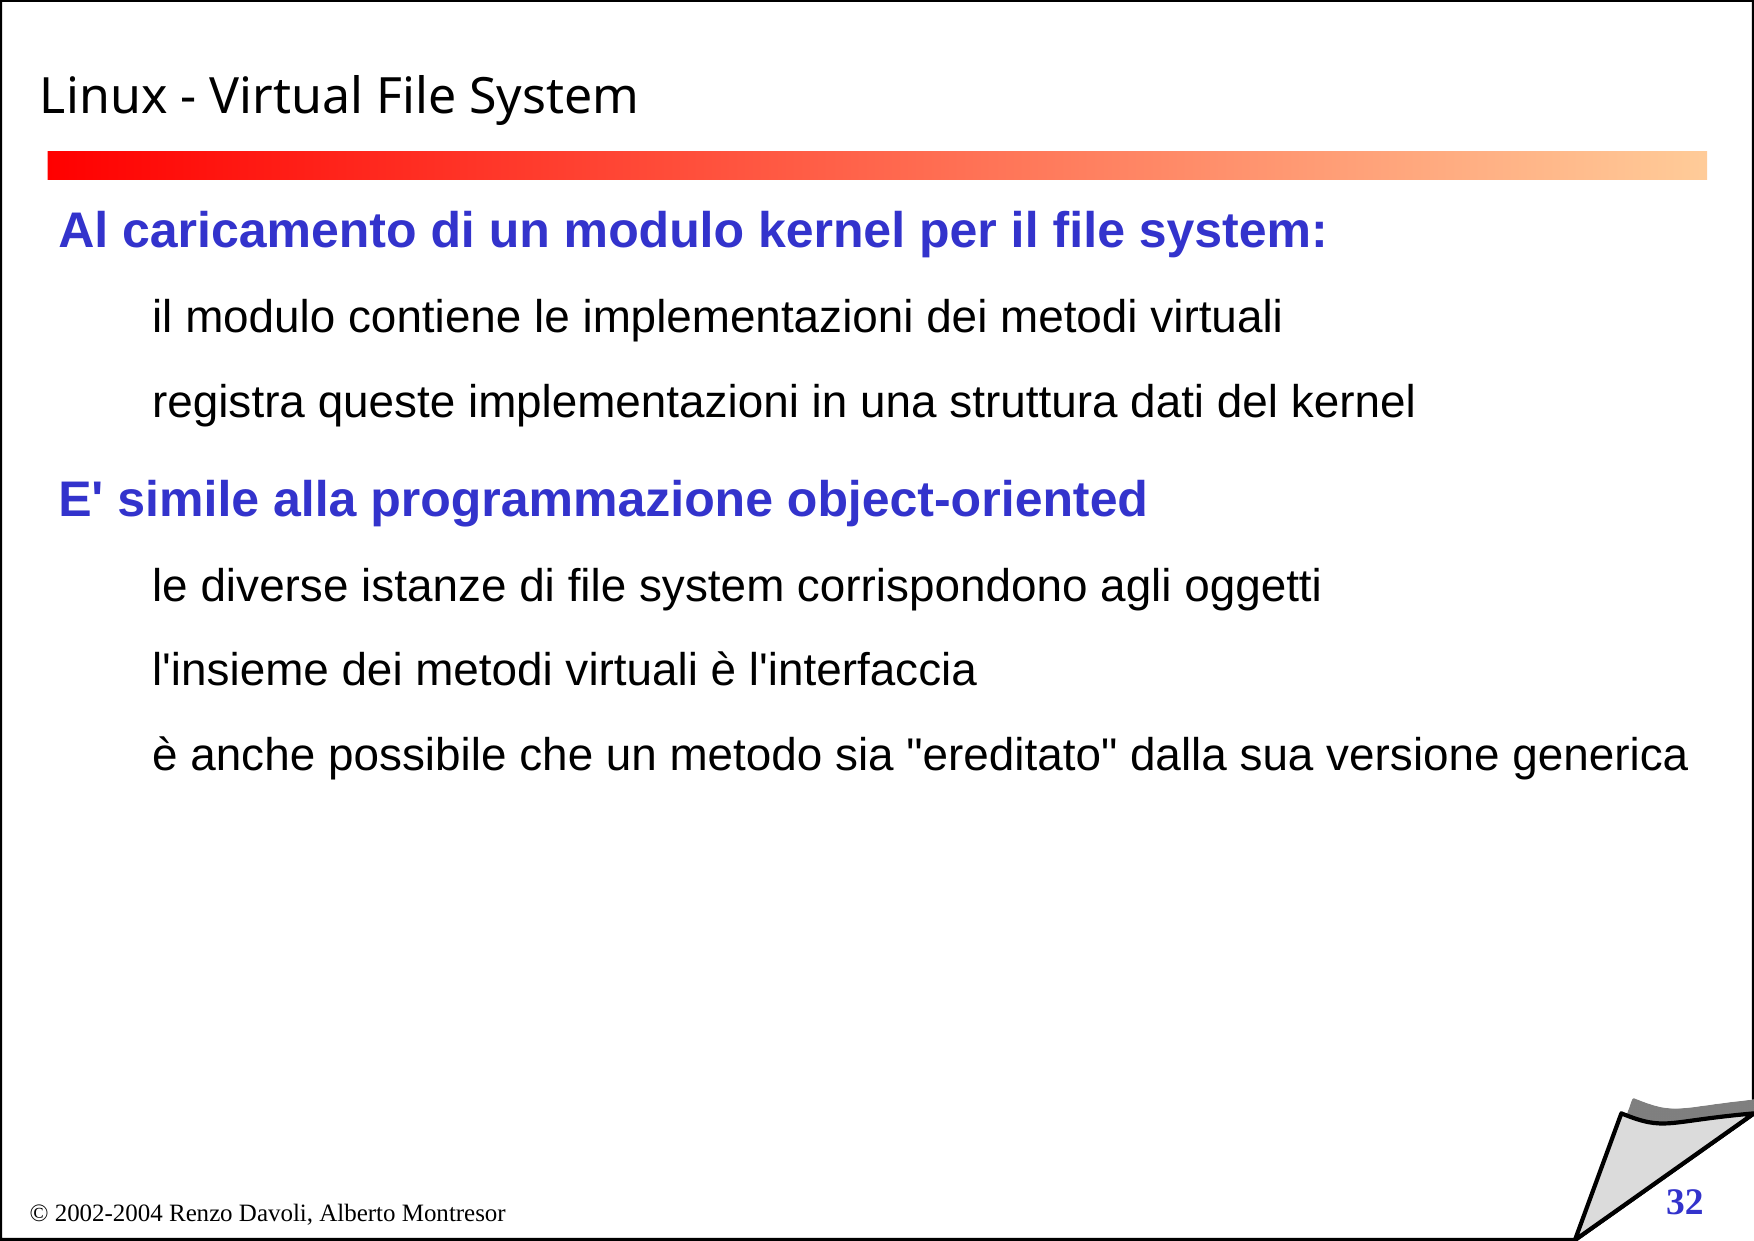

# Linux - Virtual File System
Al caricamento di un modulo kernel per il file system:
il modulo contiene le implementazioni dei metodi virtuali
registra queste implementazioni in una struttura dati del kernel
E' simile alla programmazione object-oriented
le diverse istanze di file system corrispondono agli oggetti
l'insieme dei metodi virtuali è l'interfaccia
è anche possibile che un metodo sia "ereditato" dalla sua versione generica